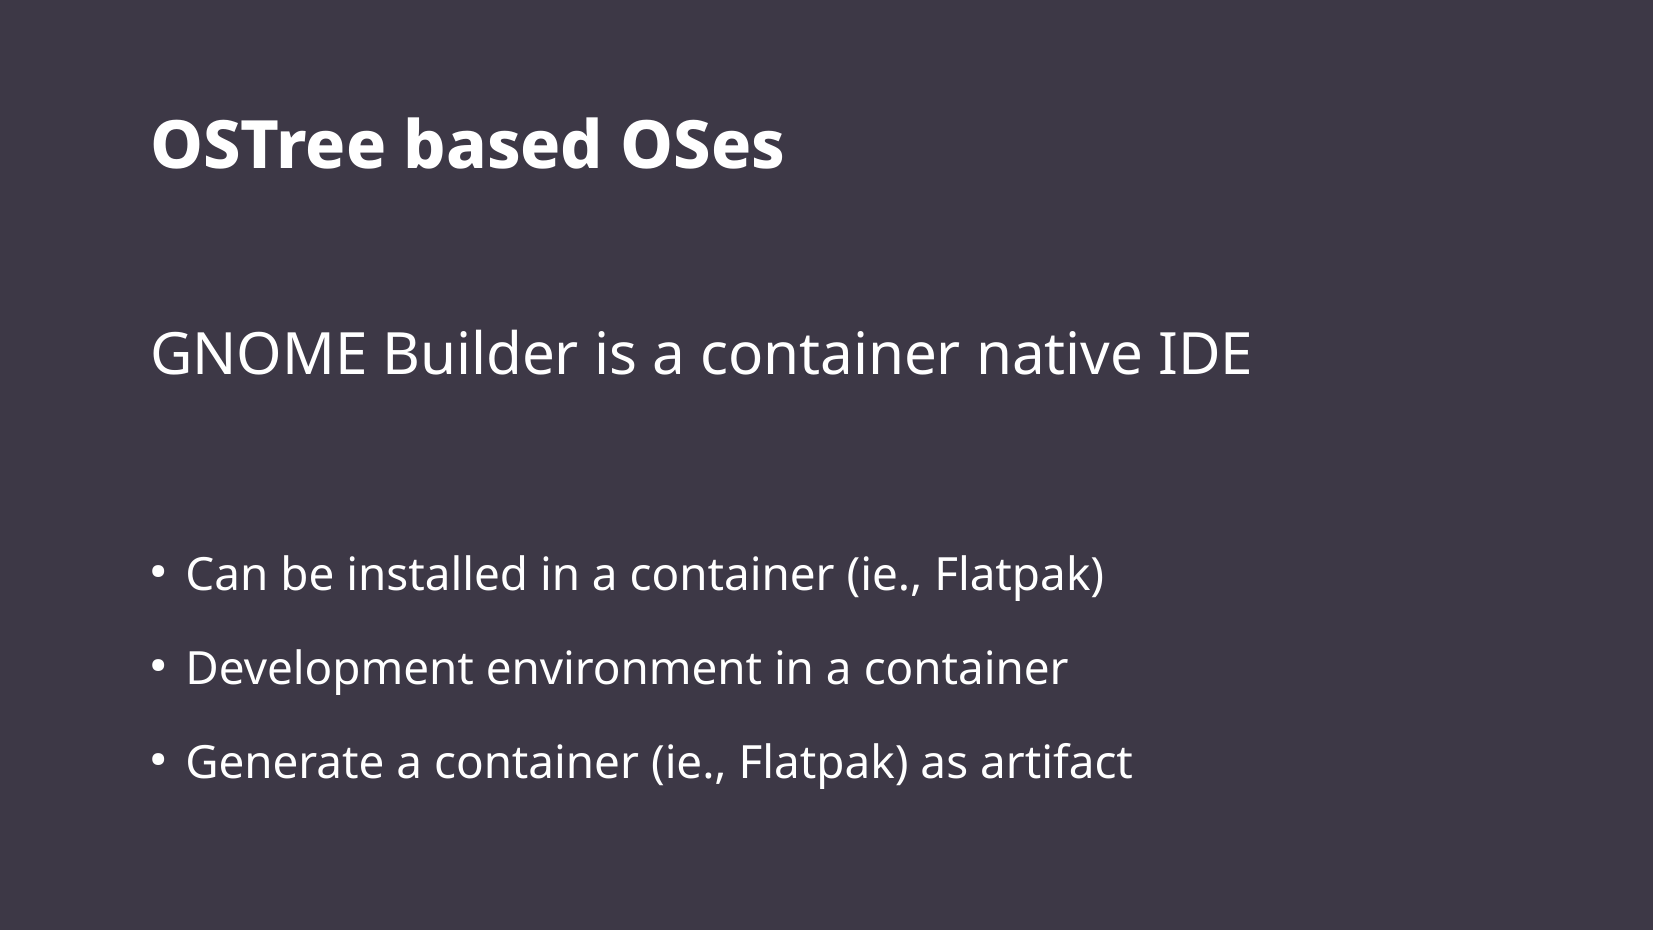

# OSTree based OSes
GNOME Builder is a container native IDE
Can be installed in a container (ie., Flatpak)
Development environment in a container
Generate a container (ie., Flatpak) as artifact